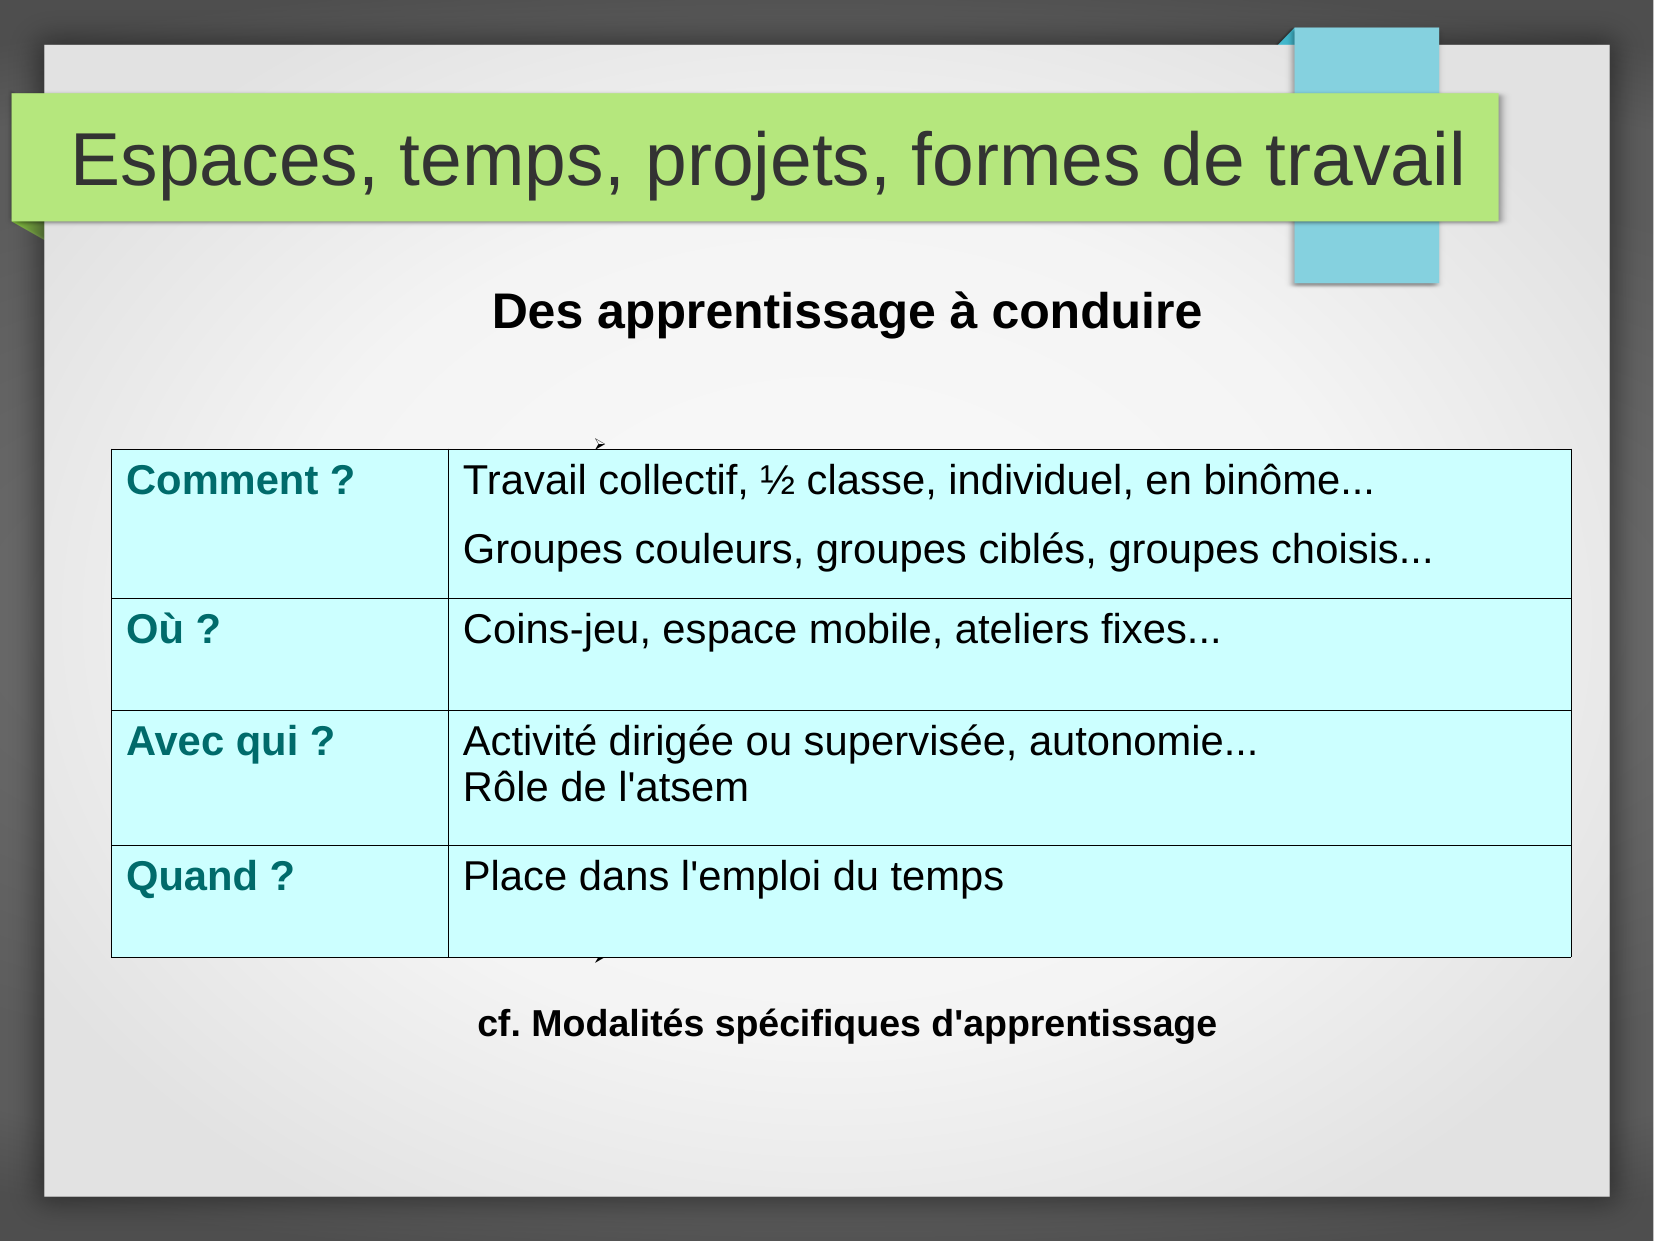

# Espaces, temps, projets, formes de travail
Des apprentissage à conduire
cf. Modalités spécifiques d'apprentissage
| Comment ? | Travail collectif, ½ classe, individuel, en binôme... Groupes couleurs, groupes ciblés, groupes choisis... |
| --- | --- |
| Où ? | Coins-jeu, espace mobile, ateliers fixes... |
| Avec qui ? | Activité dirigée ou supervisée, autonomie... Rôle de l'atsem |
| Quand ? | Place dans l'emploi du temps |